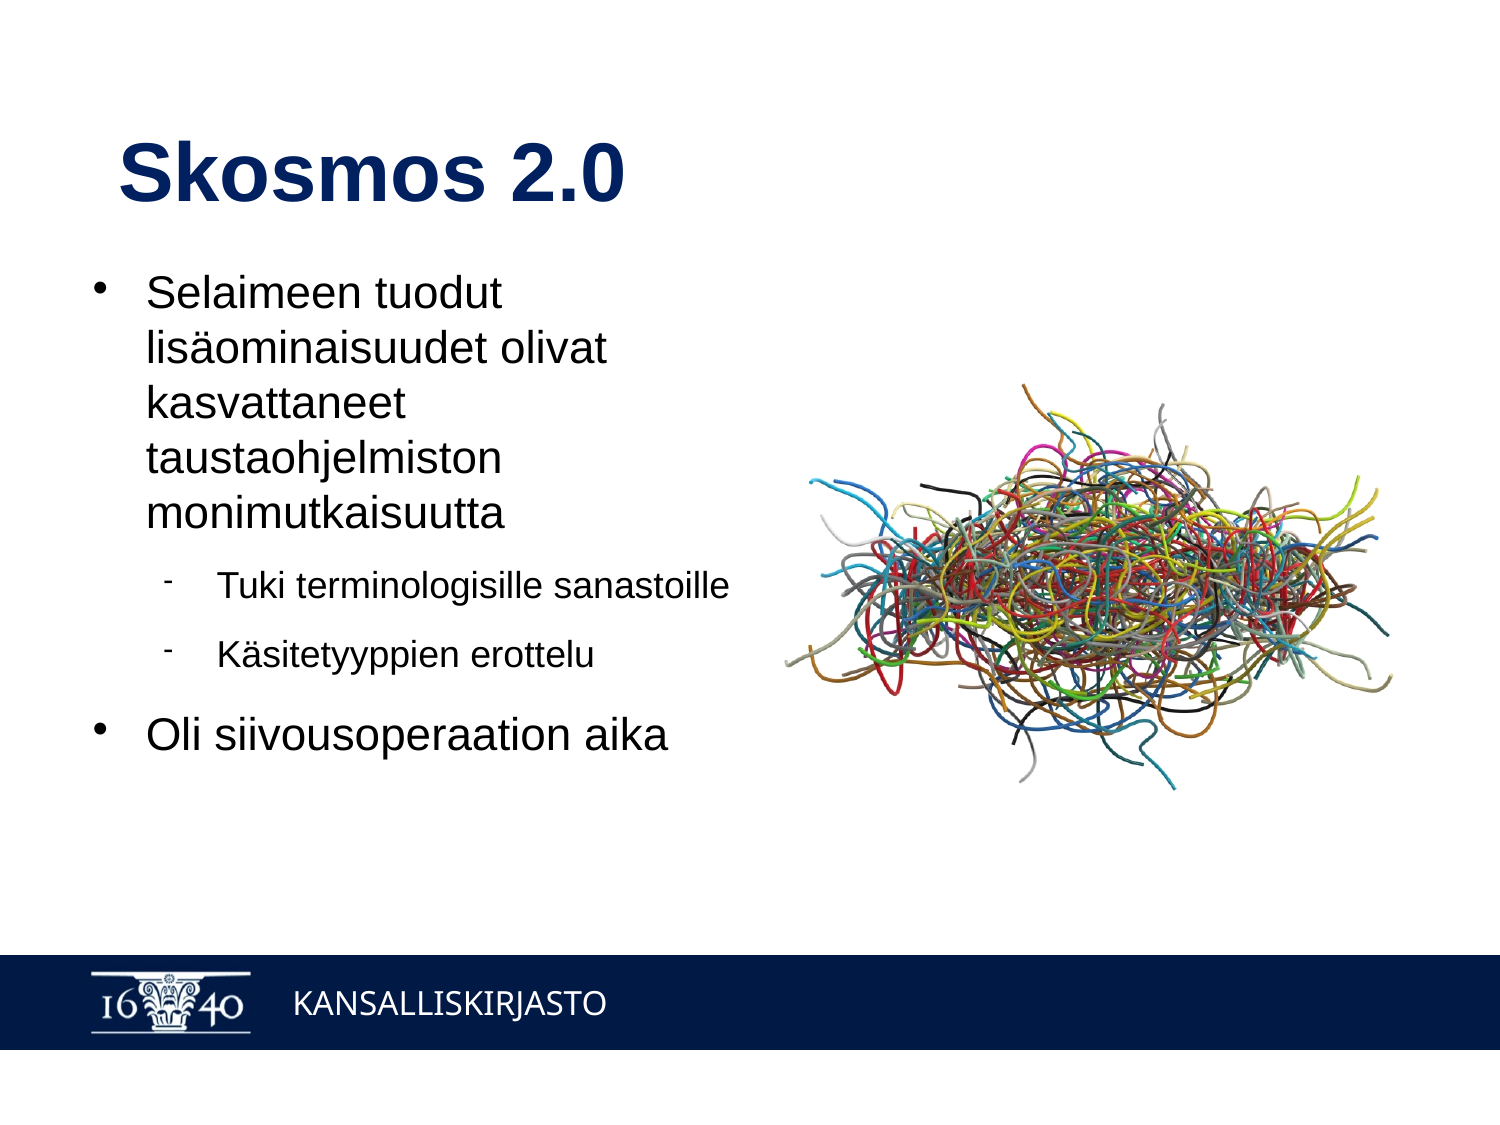

Skosmos 2.0
Selaimeen tuodut lisäominaisuudet olivat kasvattaneet taustaohjelmiston monimutkaisuutta
Tuki terminologisille sanastoille
Käsitetyyppien erottelu
Oli siivousoperaation aika